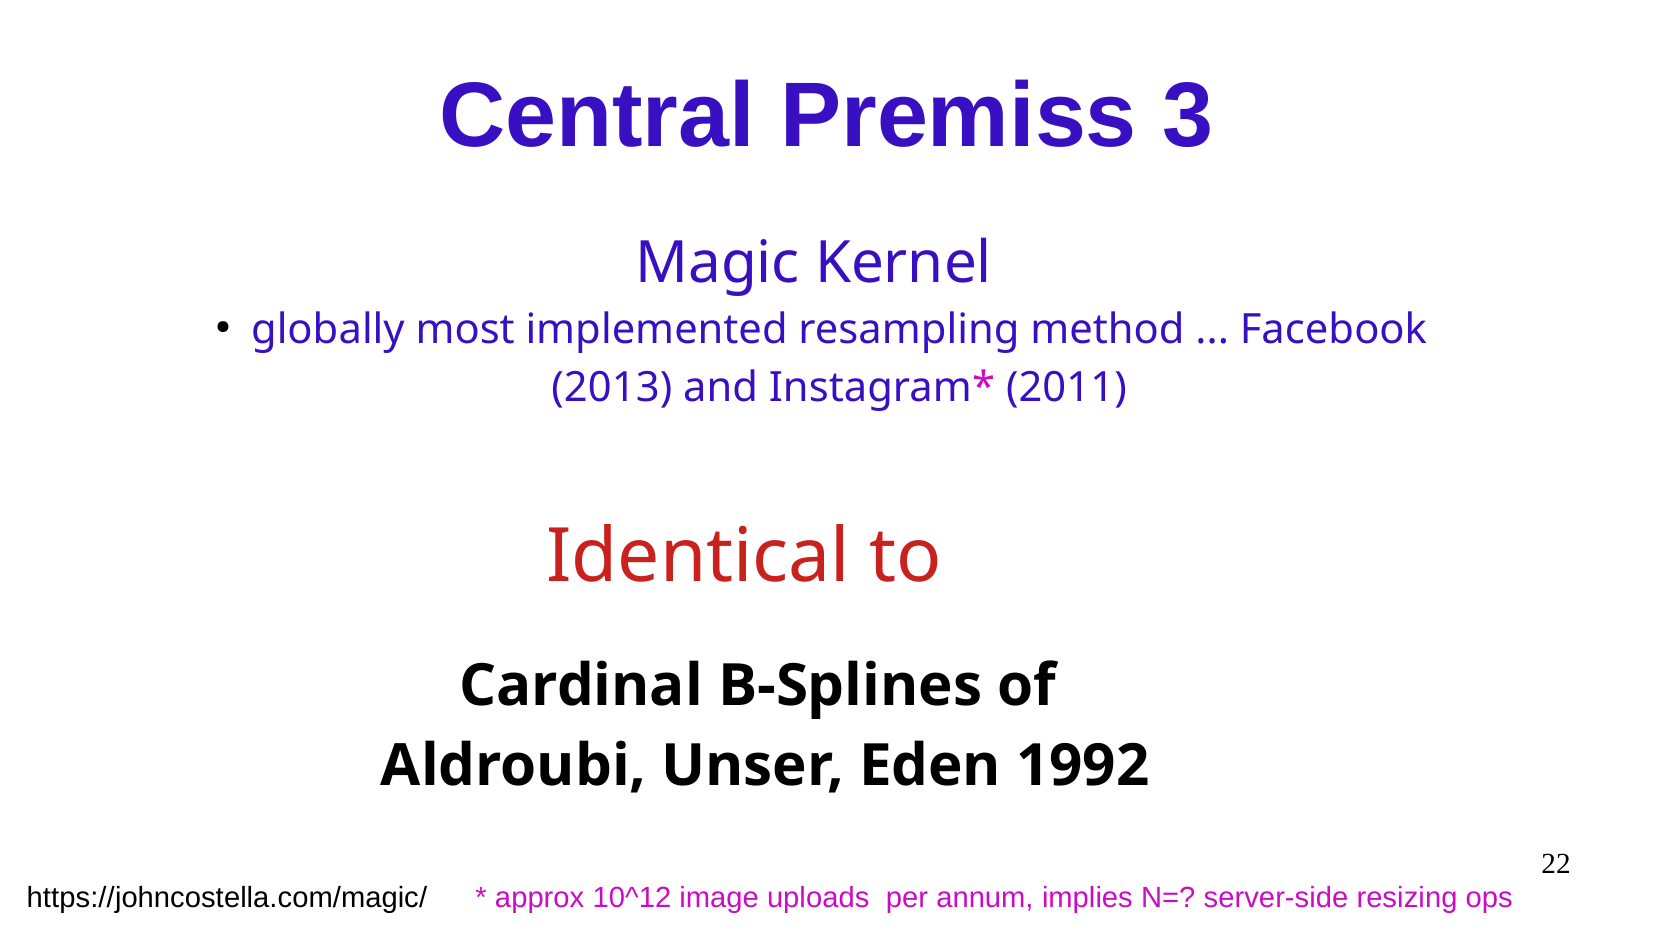

# Central Premiss 3
Magic Kernel
globally most implemented resampling method ... Facebook (2013) and Instagram* (2011)
Identical to
Cardinal B-Splines of
Aldroubi, Unser, Eden 1992
22
* approx 10^12 image uploads per annum, implies N=? server-side resizing ops
https://johncostella.com/magic/